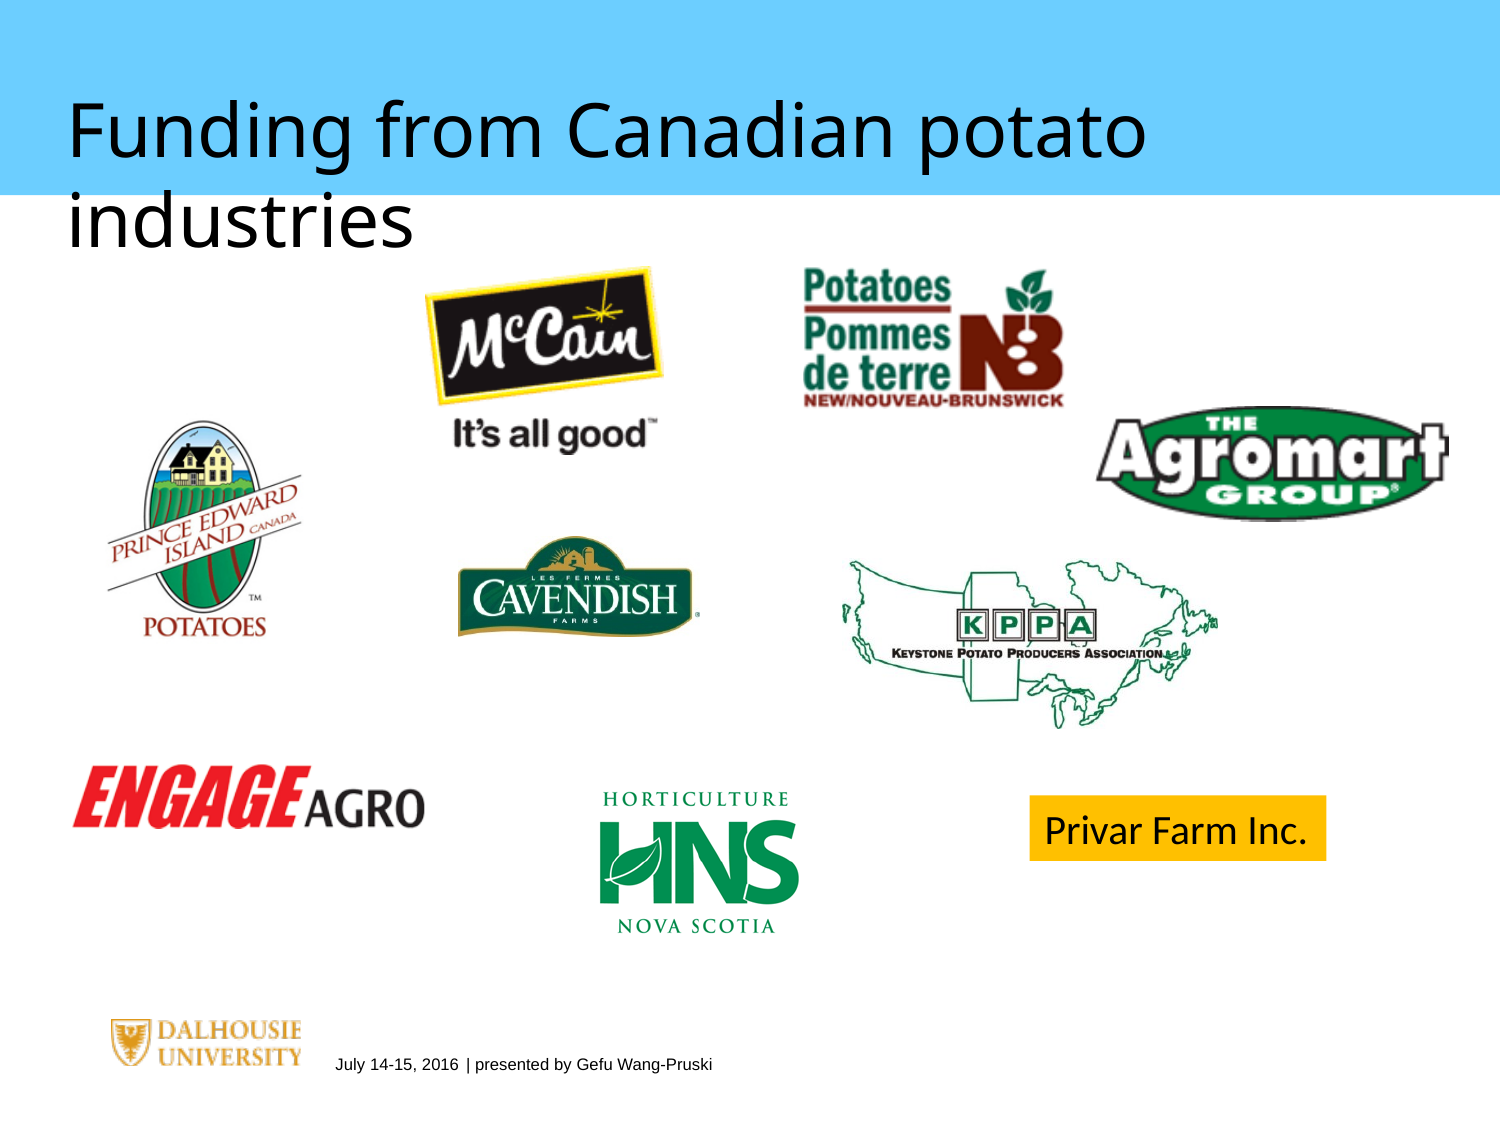

# Funding from Canadian potato industries
Privar Farm Inc.